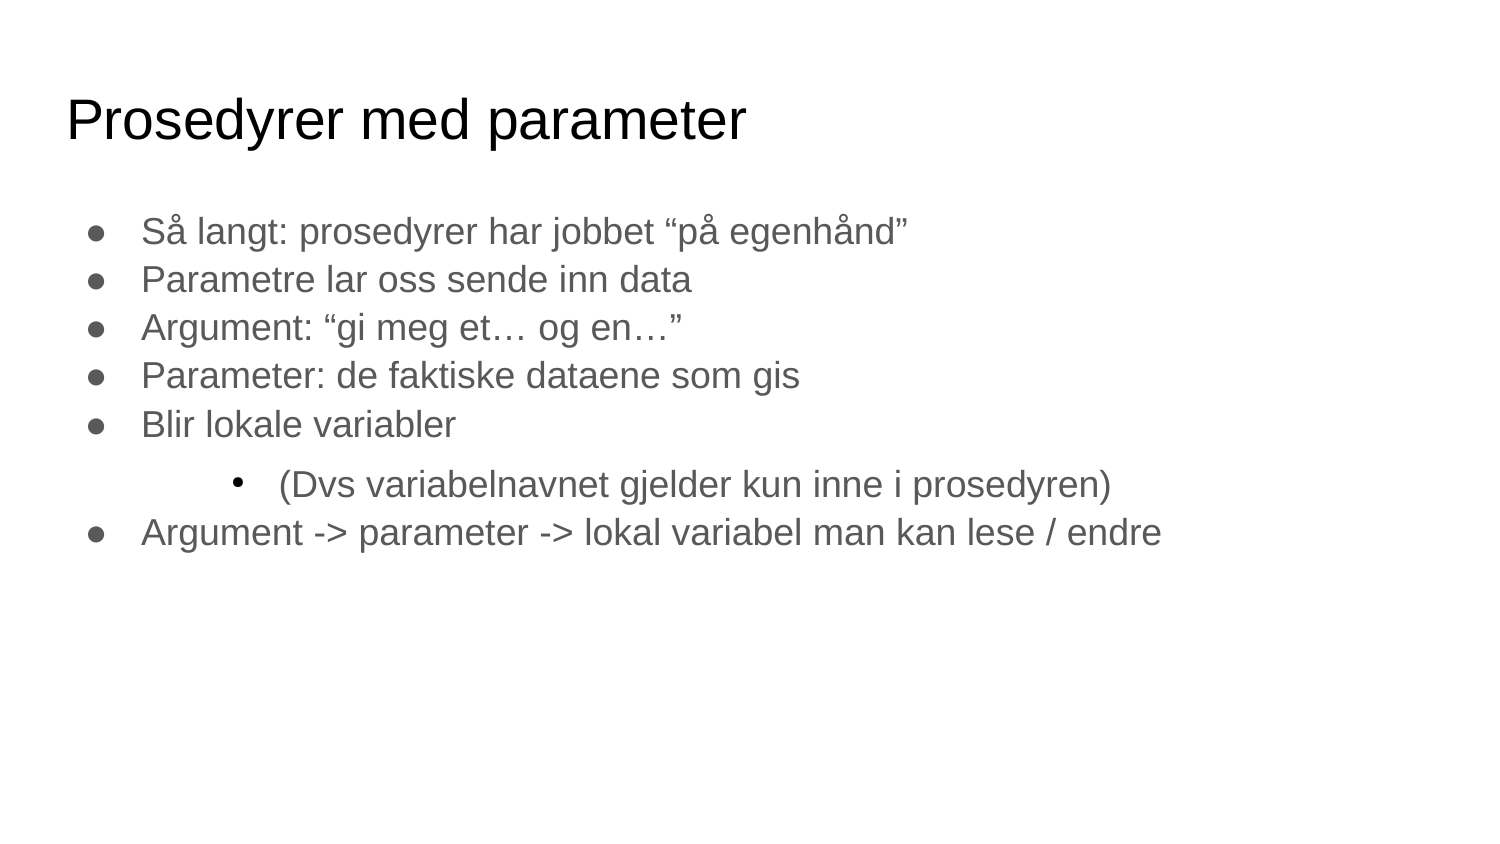

# Prosedyrer med parameter
Så langt: prosedyrer har jobbet “på egenhånd”
Parametre lar oss sende inn data
Argument: “gi meg et… og en…”
Parameter: de faktiske dataene som gis
Blir lokale variabler
(Dvs variabelnavnet gjelder kun inne i prosedyren)
Argument -> parameter -> lokal variabel man kan lese / endre